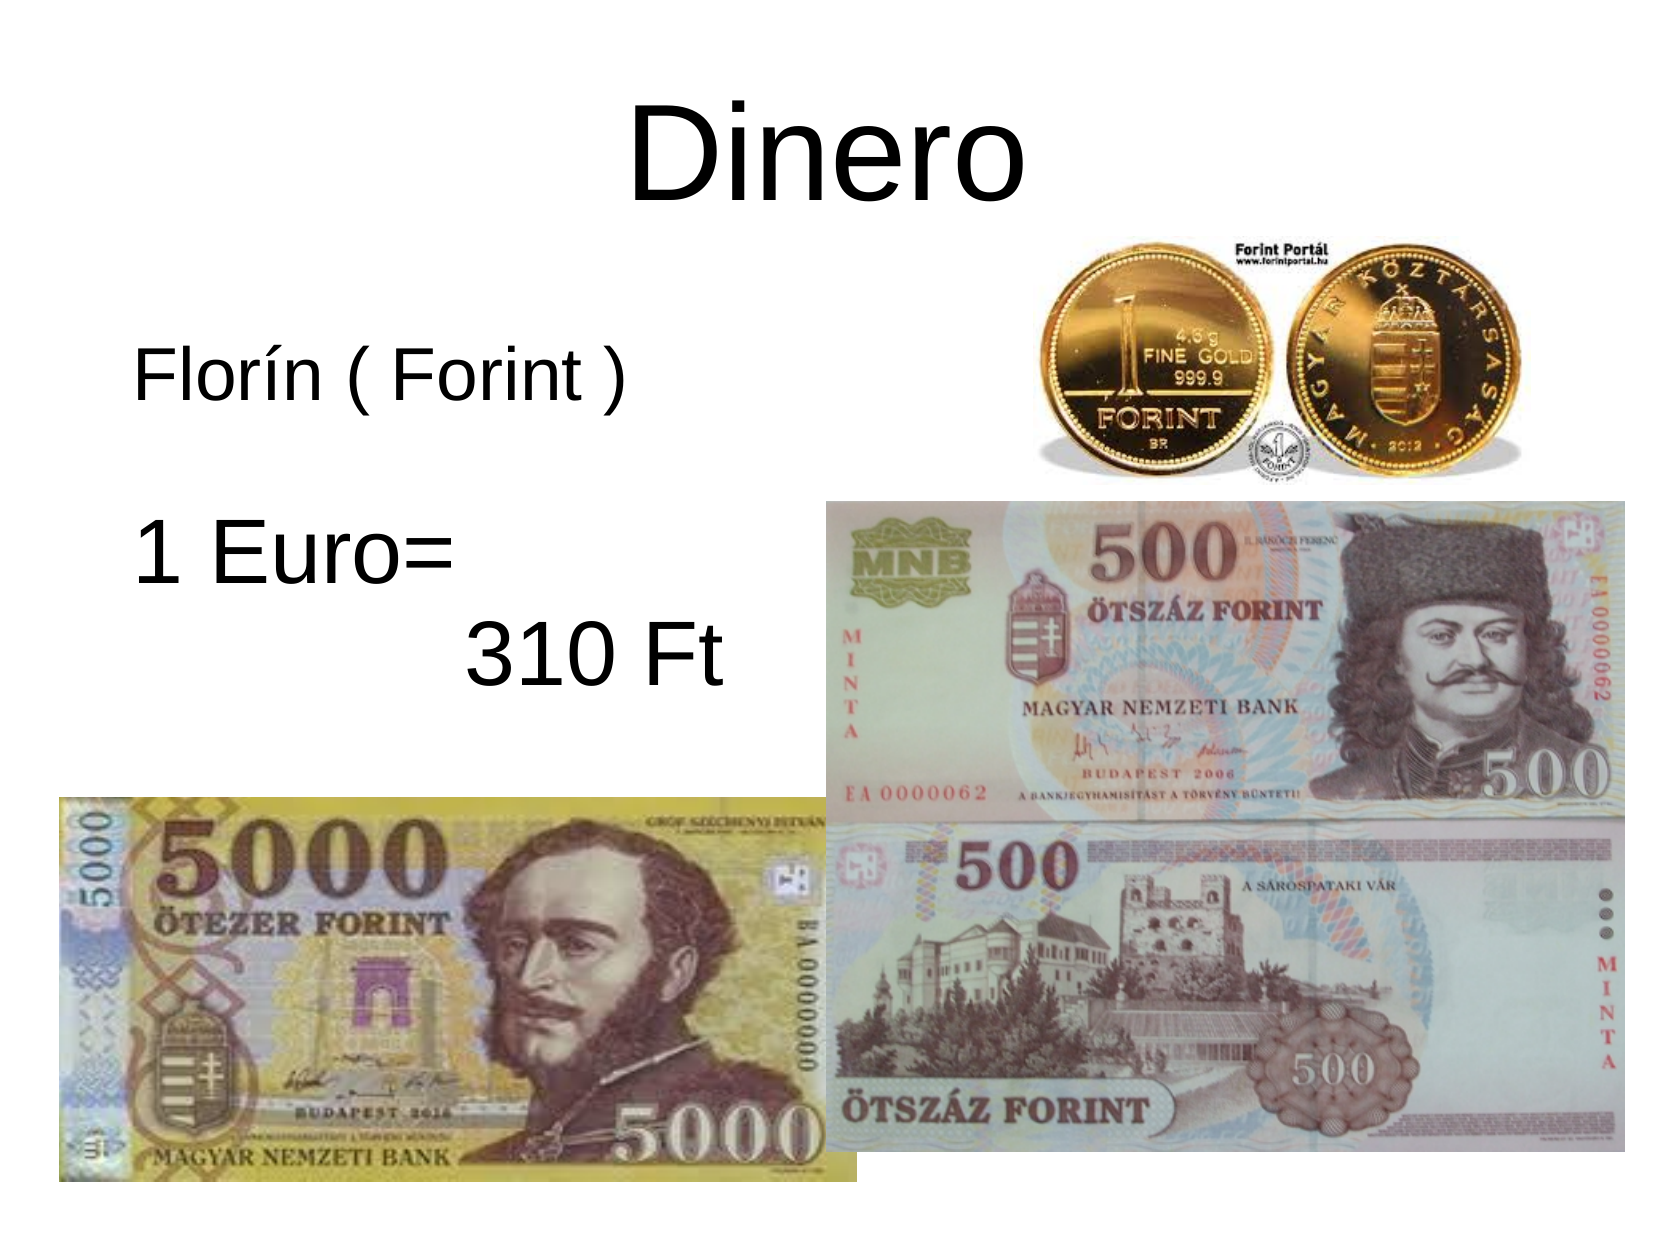

# Dinero
Florín ( Forint )
1 Euro=
 310 Ft